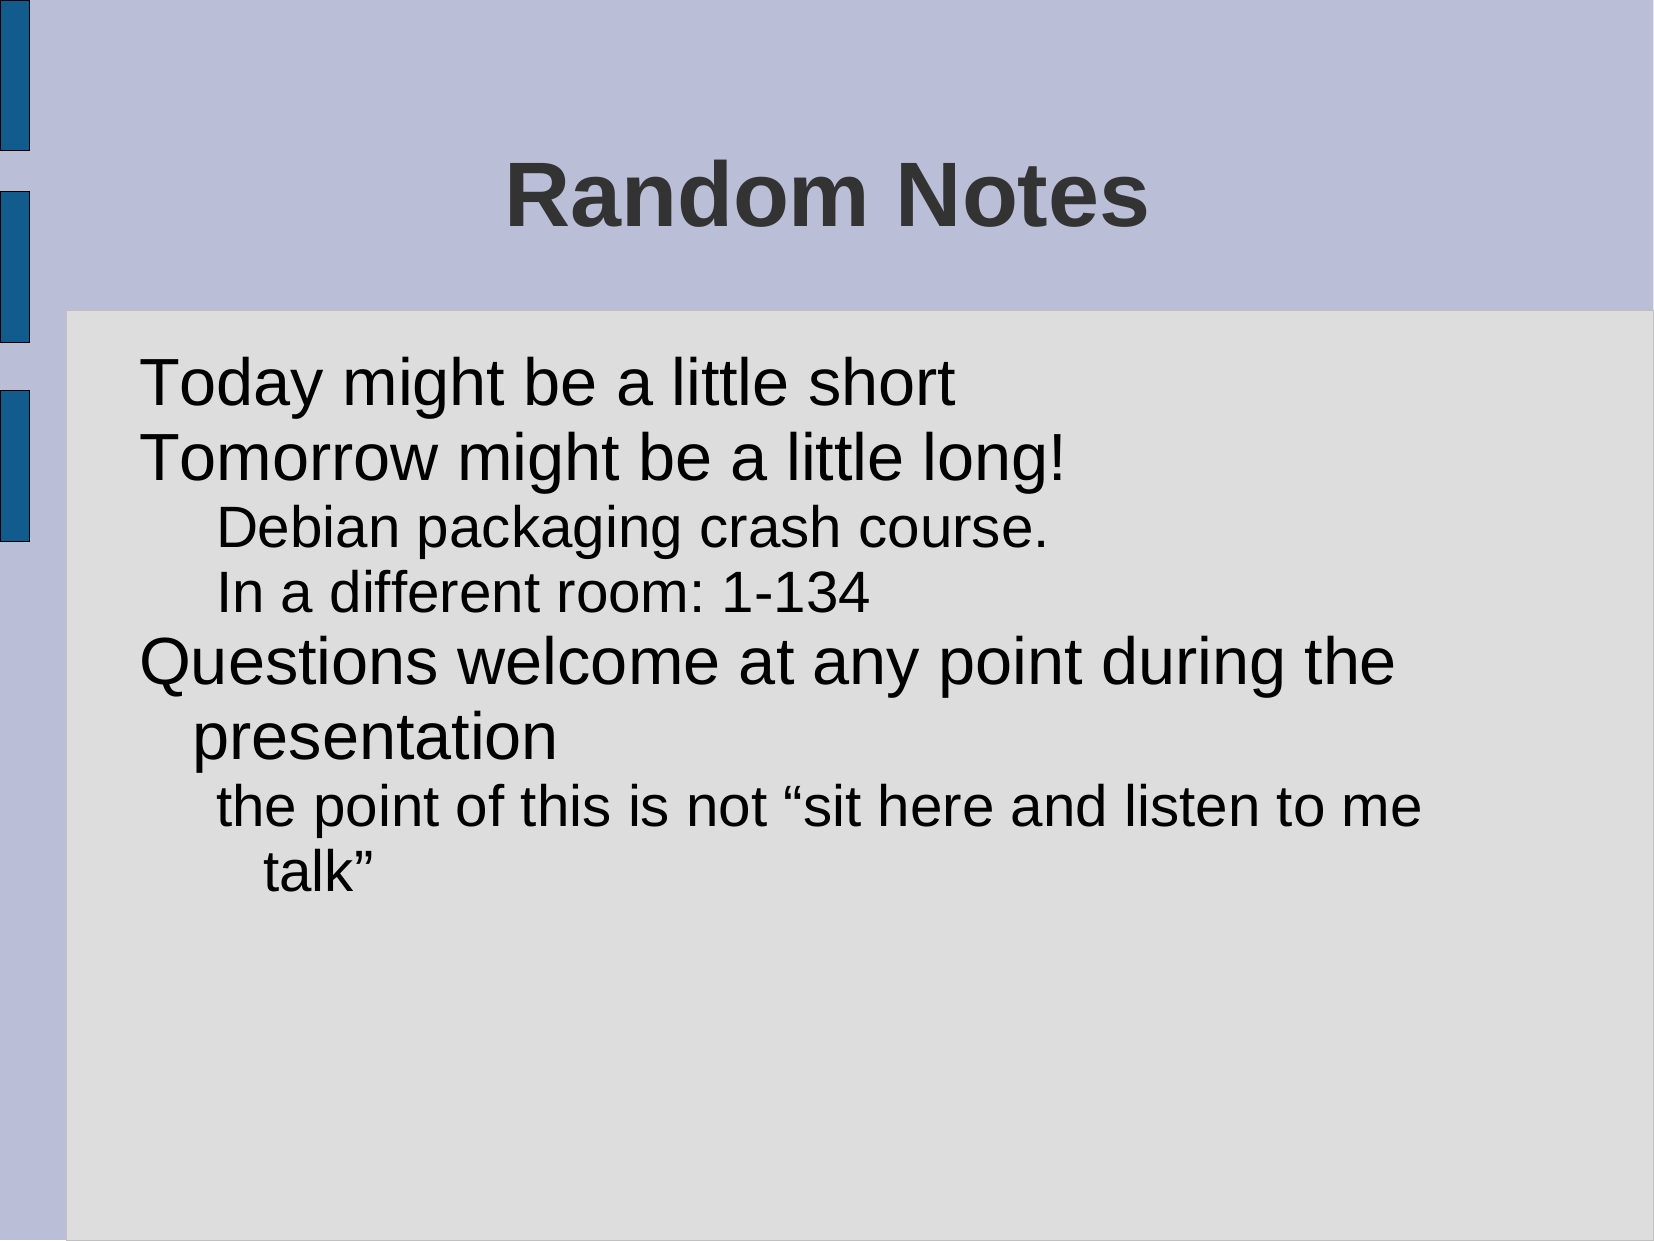

# Random Notes
Today might be a little short
Tomorrow might be a little long!
Debian packaging crash course.
In a different room: 1-134
Questions welcome at any point during the presentation
the point of this is not “sit here and listen to me talk”